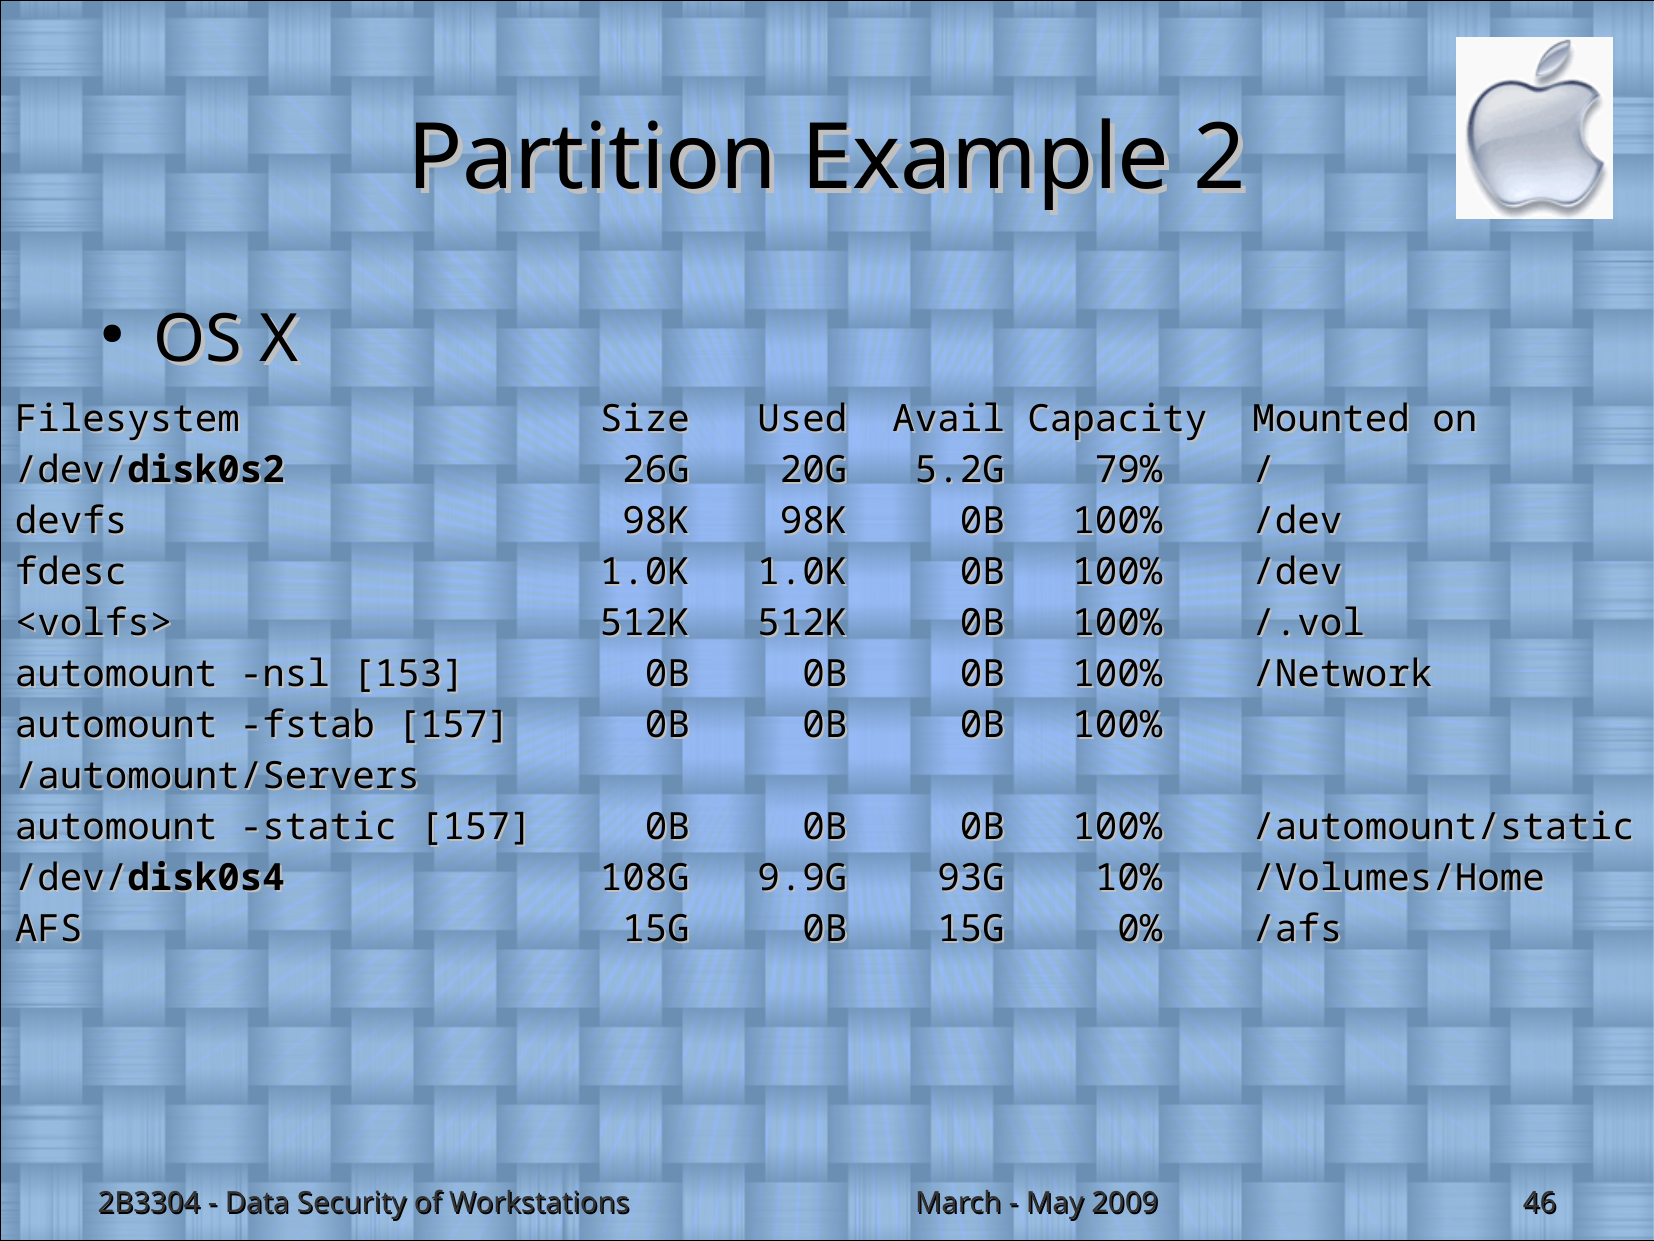

# Partition Example 2
OS X
Filesystem Size Used Avail Capacity Mounted on
/dev/disk0s2 26G 20G 5.2G 79% /
devfs 98K 98K 0B 100% /dev
fdesc 1.0K 1.0K 0B 100% /dev
<volfs> 512K 512K 0B 100% /.vol
automount -nsl [153] 0B 0B 0B 100% /Network
automount -fstab [157] 0B 0B 0B 100% /automount/Servers
automount -static [157] 0B 0B 0B 100% /automount/static
/dev/disk0s4 108G 9.9G 93G 10% /Volumes/Home
AFS 15G 0B 15G 0% /afs